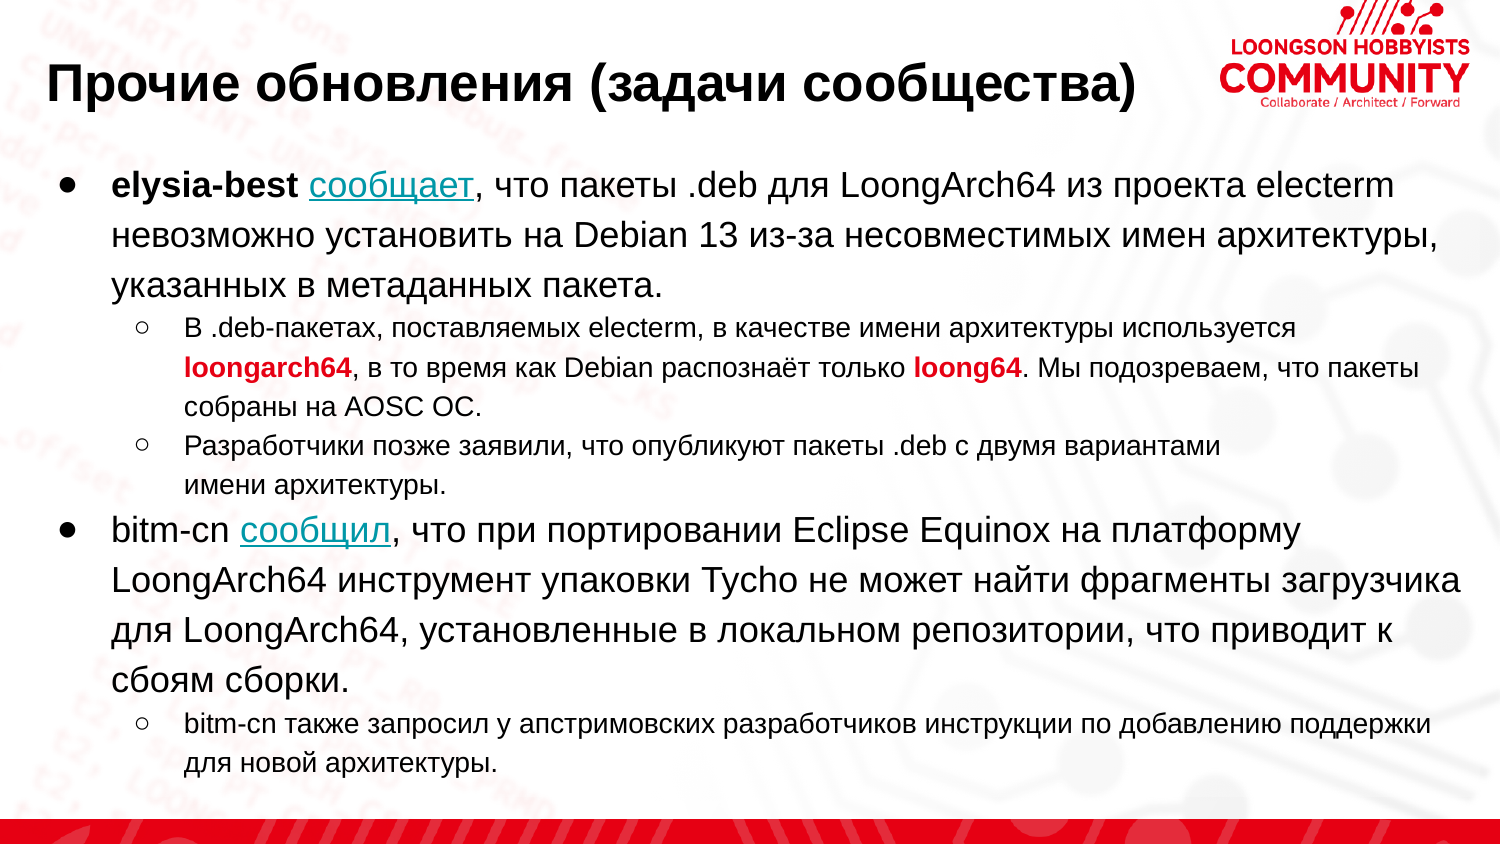

# Прочие обновления (задачи сообщества)
elysia-best сообщает, что пакеты .deb для LoongArch64 из проекта electerm невозможно установить на Debian 13 из-за несовместимых имен архитектуры, указанных в метаданных пакета.
В .deb-пакетах, поставляемых electerm, в качестве имени архитектуры используется loongarch64, в то время как Debian распознаёт только loong64. Мы подозреваем, что пакеты собраны на AOSC ОС.
Разработчики позже заявили, что опубликуют пакеты .deb с двумя вариантами
имени архитектуры.
bitm-cn сообщил, что при портировании Eclipse Equinox на платформу LoongArch64 инструмент упаковки Tycho не может найти фрагменты загрузчика для LoongArch64, установленные в локальном репозитории, что приводит к сбоям сборки.
bitm-cn также запросил у апстримовских разработчиков инструкции по добавлению поддержки для новой архитектуры.